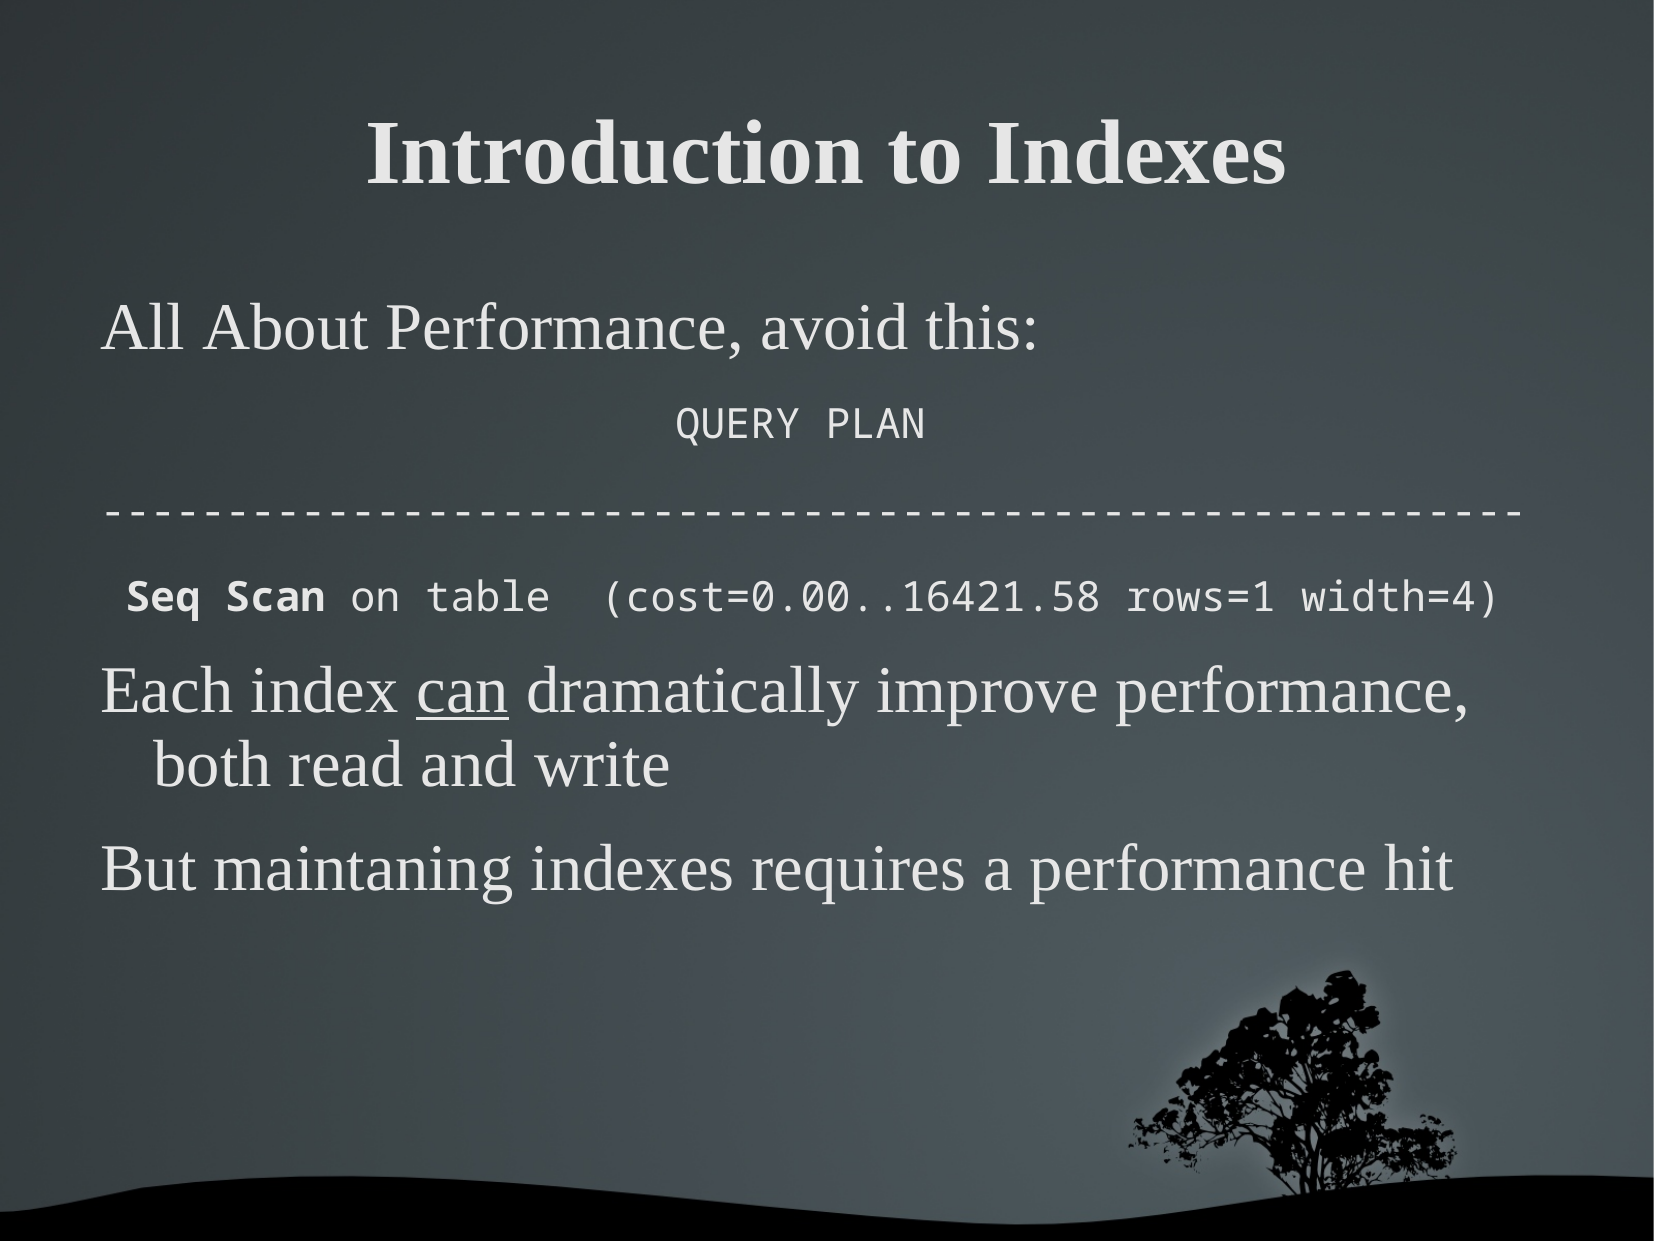

# Introduction to Indexes
All About Performance, avoid this:
 QUERY PLAN
---------------------------------------------------------
 Seq Scan on table (cost=0.00..16421.58 rows=1 width=4)
Each index can dramatically improve performance, both read and write
But maintaning indexes requires a performance hit